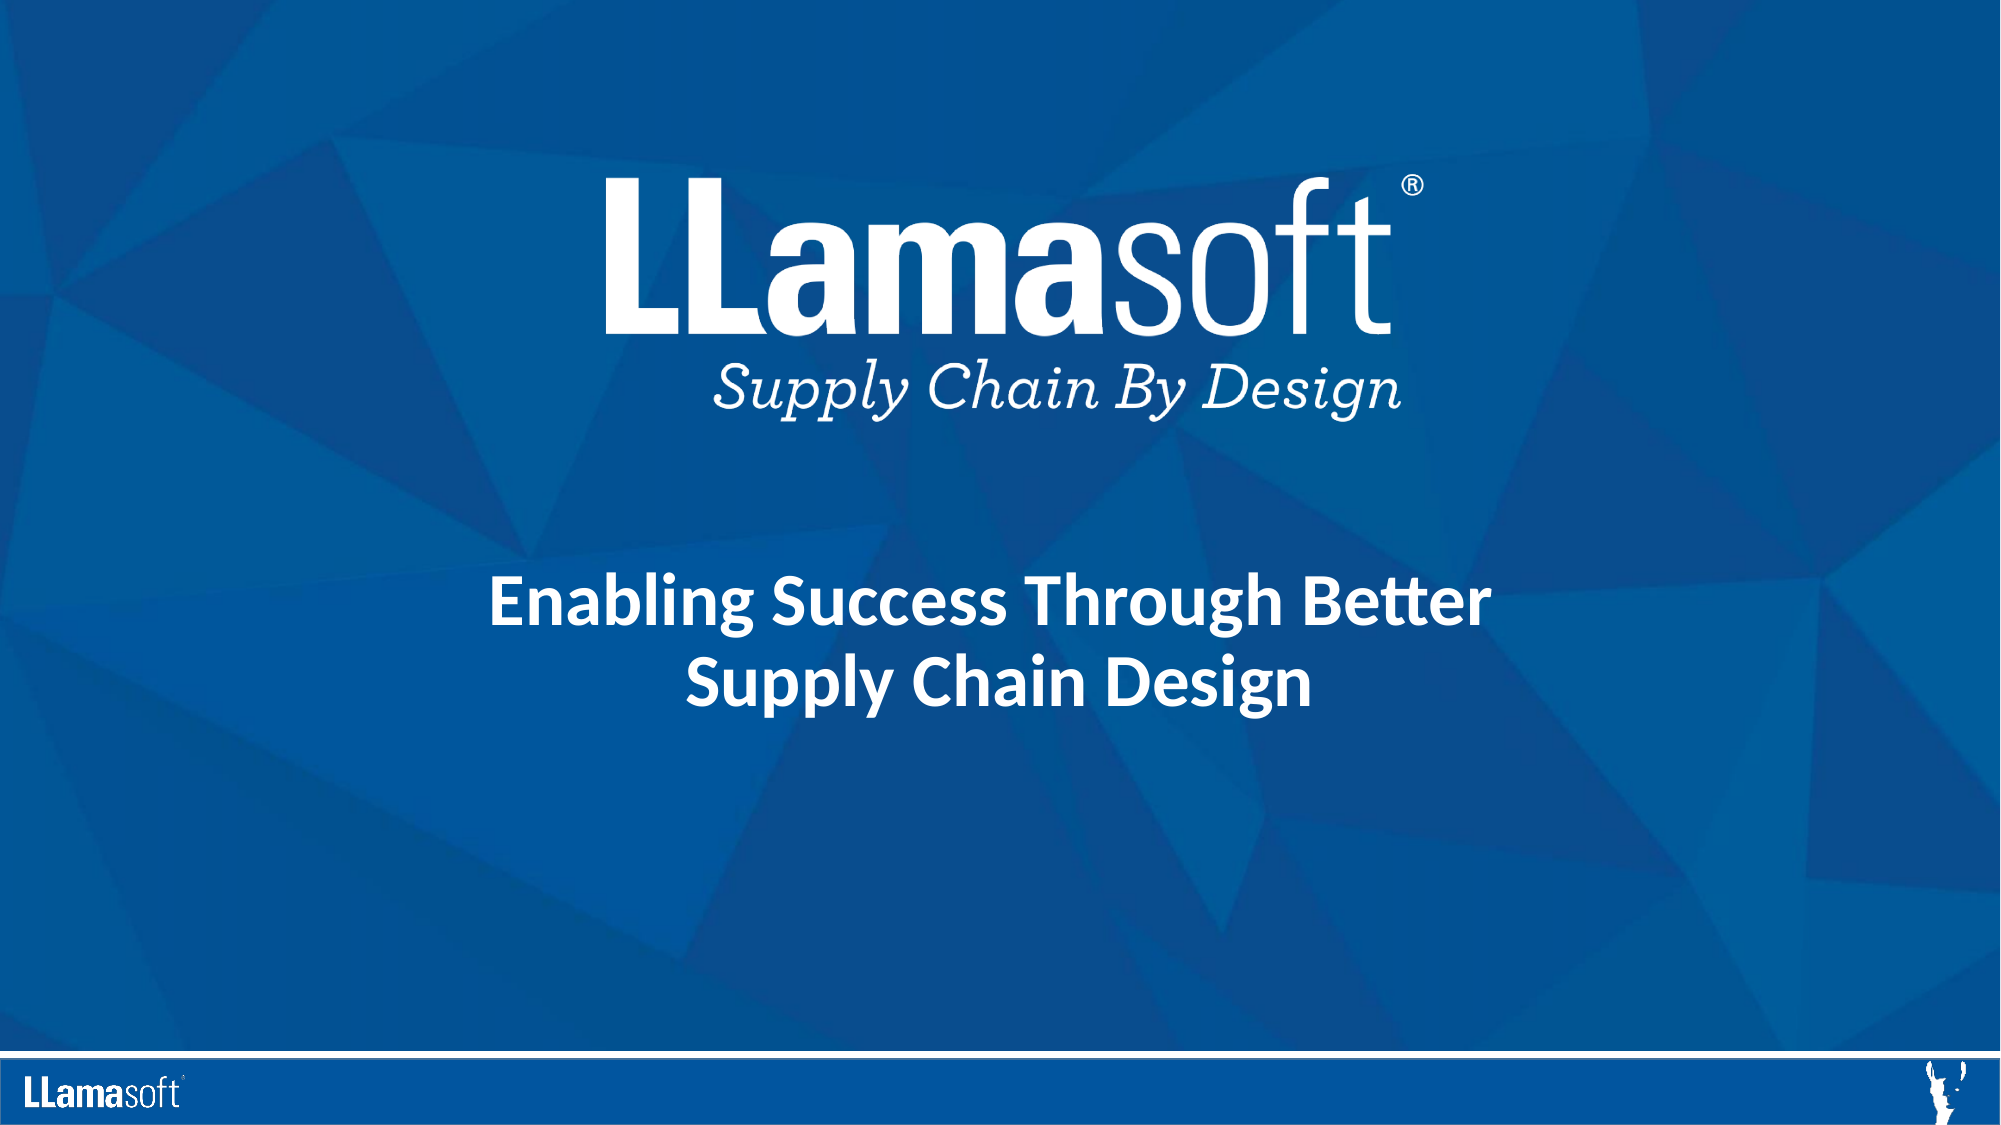

# Enabling Success Through Better Supply Chain Design